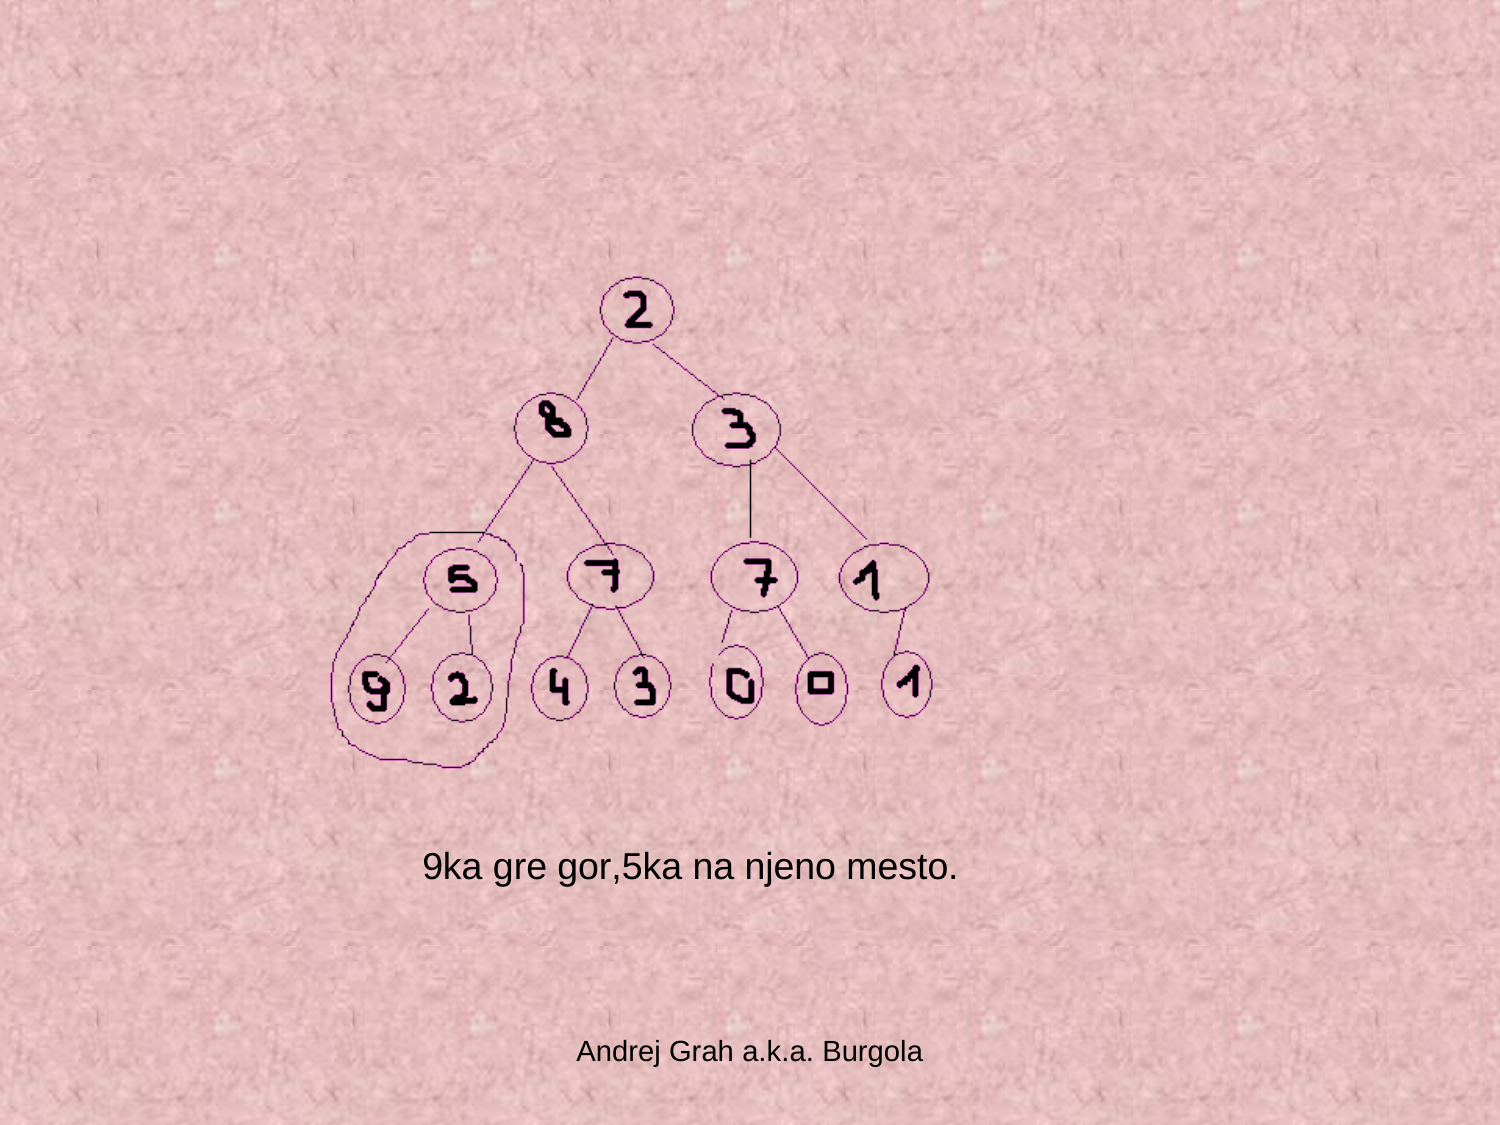

9ka gre gor,5ka na njeno mesto.
Andrej Grah a.k.a. Burgola